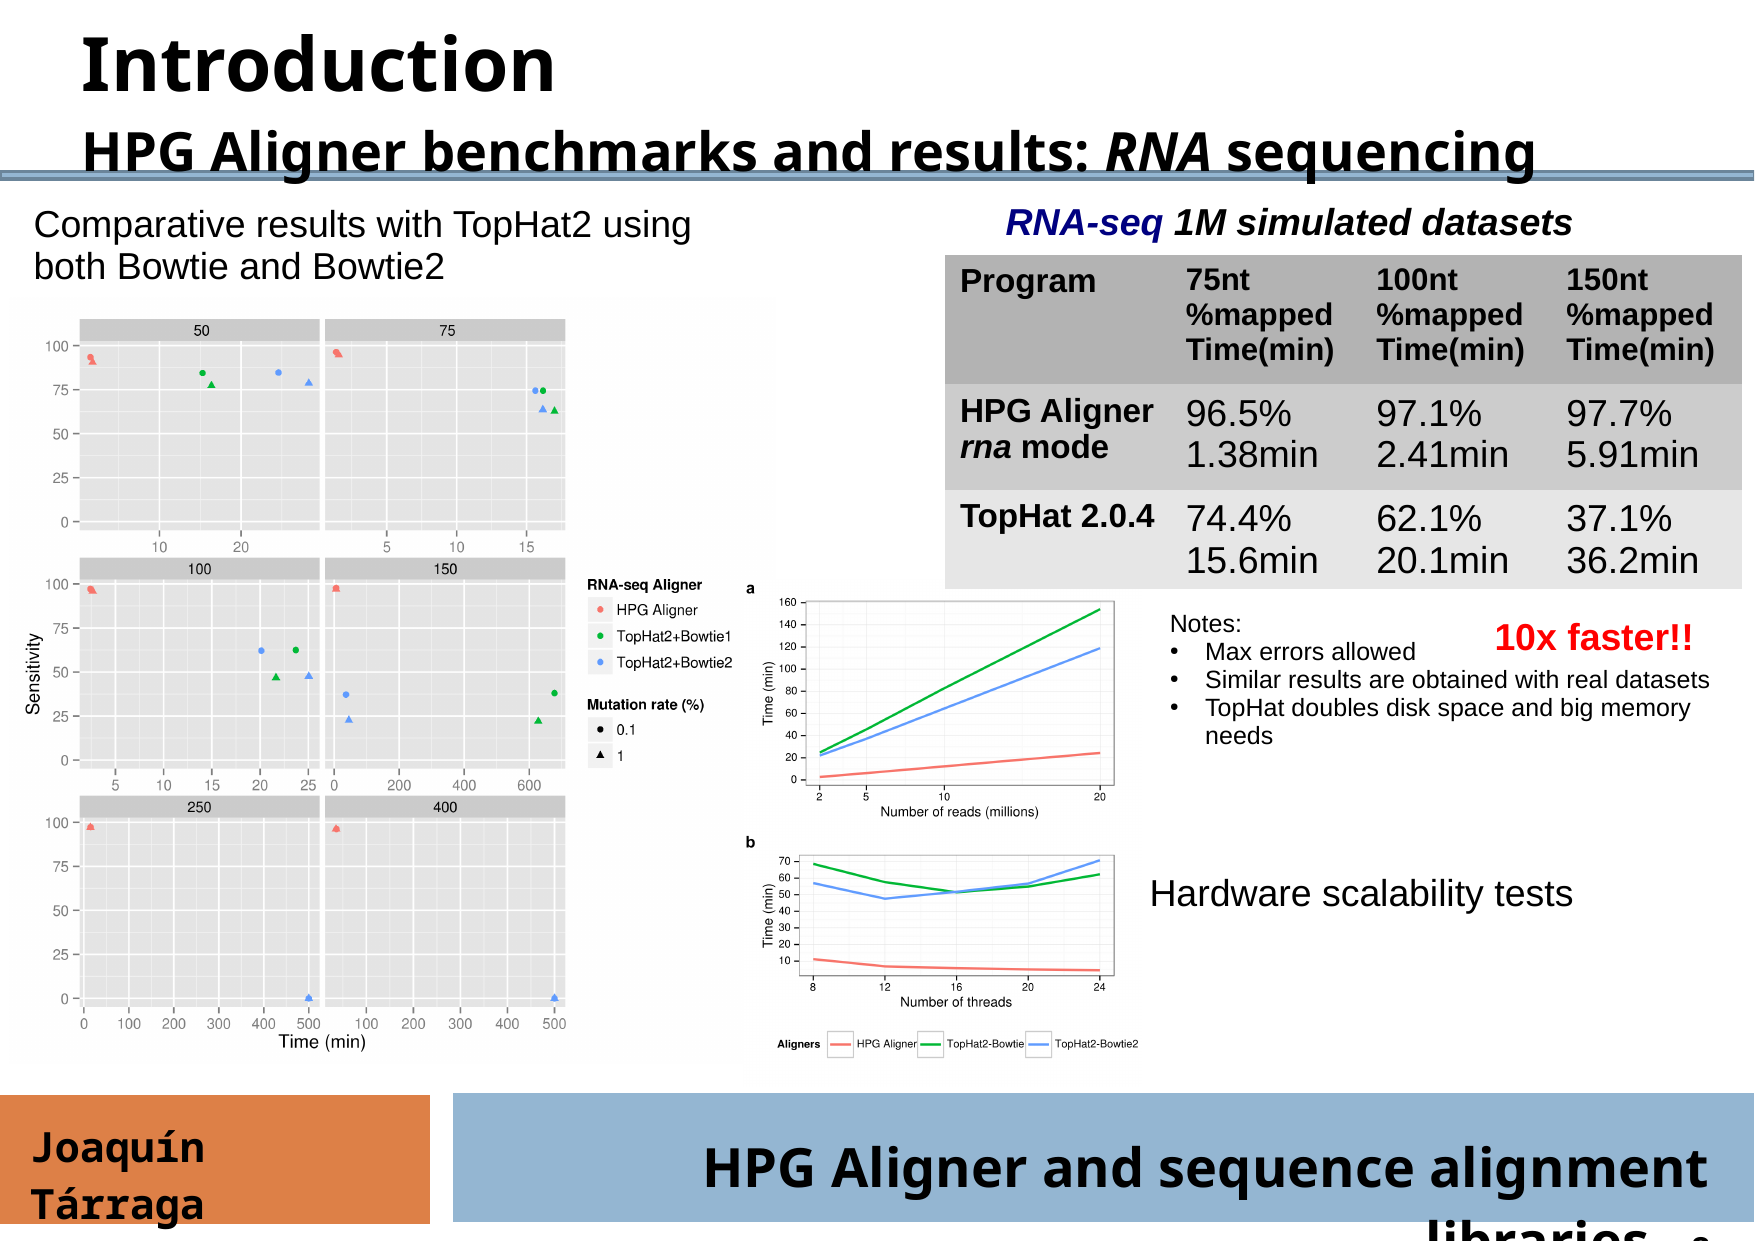

Introduction
HPG Aligner benchmarks and results: RNA sequencing
RNA-seq 1M simulated datasets
Comparative results with TopHat2 using both Bowtie and Bowtie2
| Program | 75nt %mapped Time(min) | 100nt %mapped Time(min) | 150nt %mapped Time(min) |
| --- | --- | --- | --- |
| HPG Aligner rna mode | 96.5% 1.38min | 97.1% 2.41min | 97.7% 5.91min |
| TopHat 2.0.4 | 74.4% 15.6min | 62.1% 20.1min | 37.1% 36.2min |
Notes:
Max errors allowed
Similar results are obtained with real datasets
TopHat doubles disk space and big memory needs
10x faster!!
Hardware scalability tests
Joaquín Tárraga
jtarraga@cipf.es
HPG Aligner and sequence alignment libraries 8